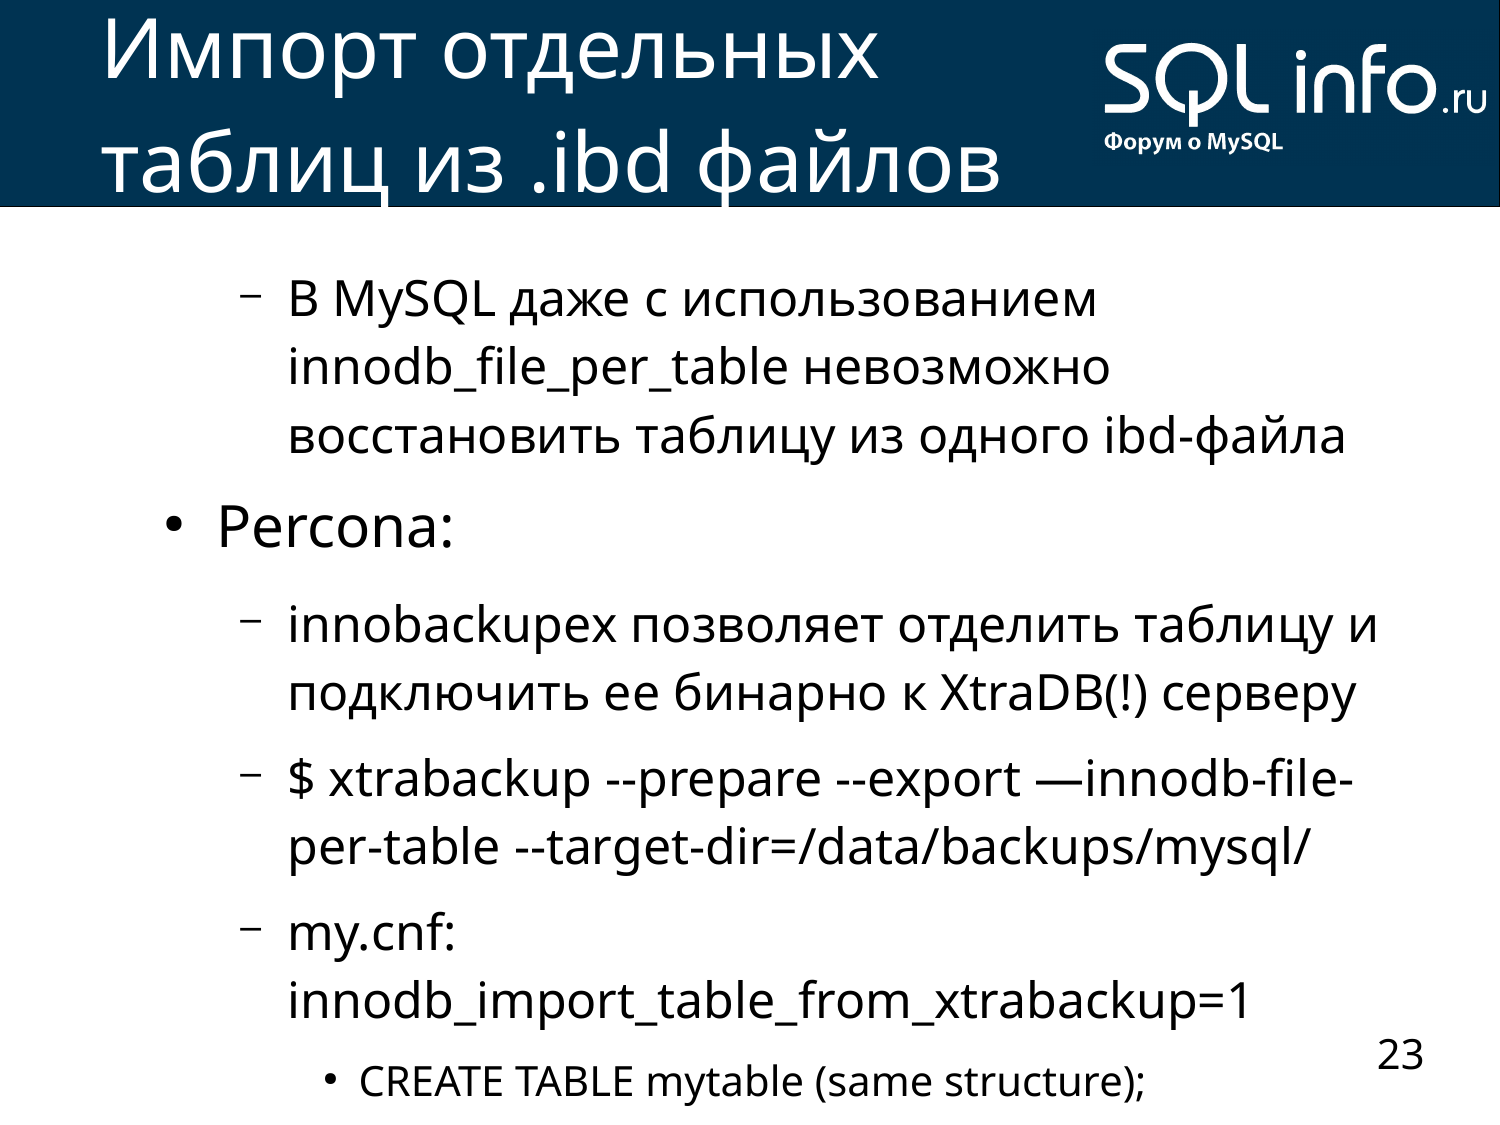

# Импорт отдельных таблиц из .ibd файлов
В MySQL даже с использованием innodb_file_per_table невозможно восстановить таблицу из одного ibd-файла
Percona:
innobackupex позволяет отделить таблицу и подключить ее бинарно к XtraDB(!) серверу
$ xtrabackup --prepare --export —innodb-file-per-table --target-dir=/data/backups/mysql/
my.cnf: innodb_import_table_from_xtrabackup=1
CREATE TABLE mytable (same structure);
ALTER TABLE mytable DISCARD TABLESPACE;
ALTER TABLE mytable IMPORT TABLESPACE;
23